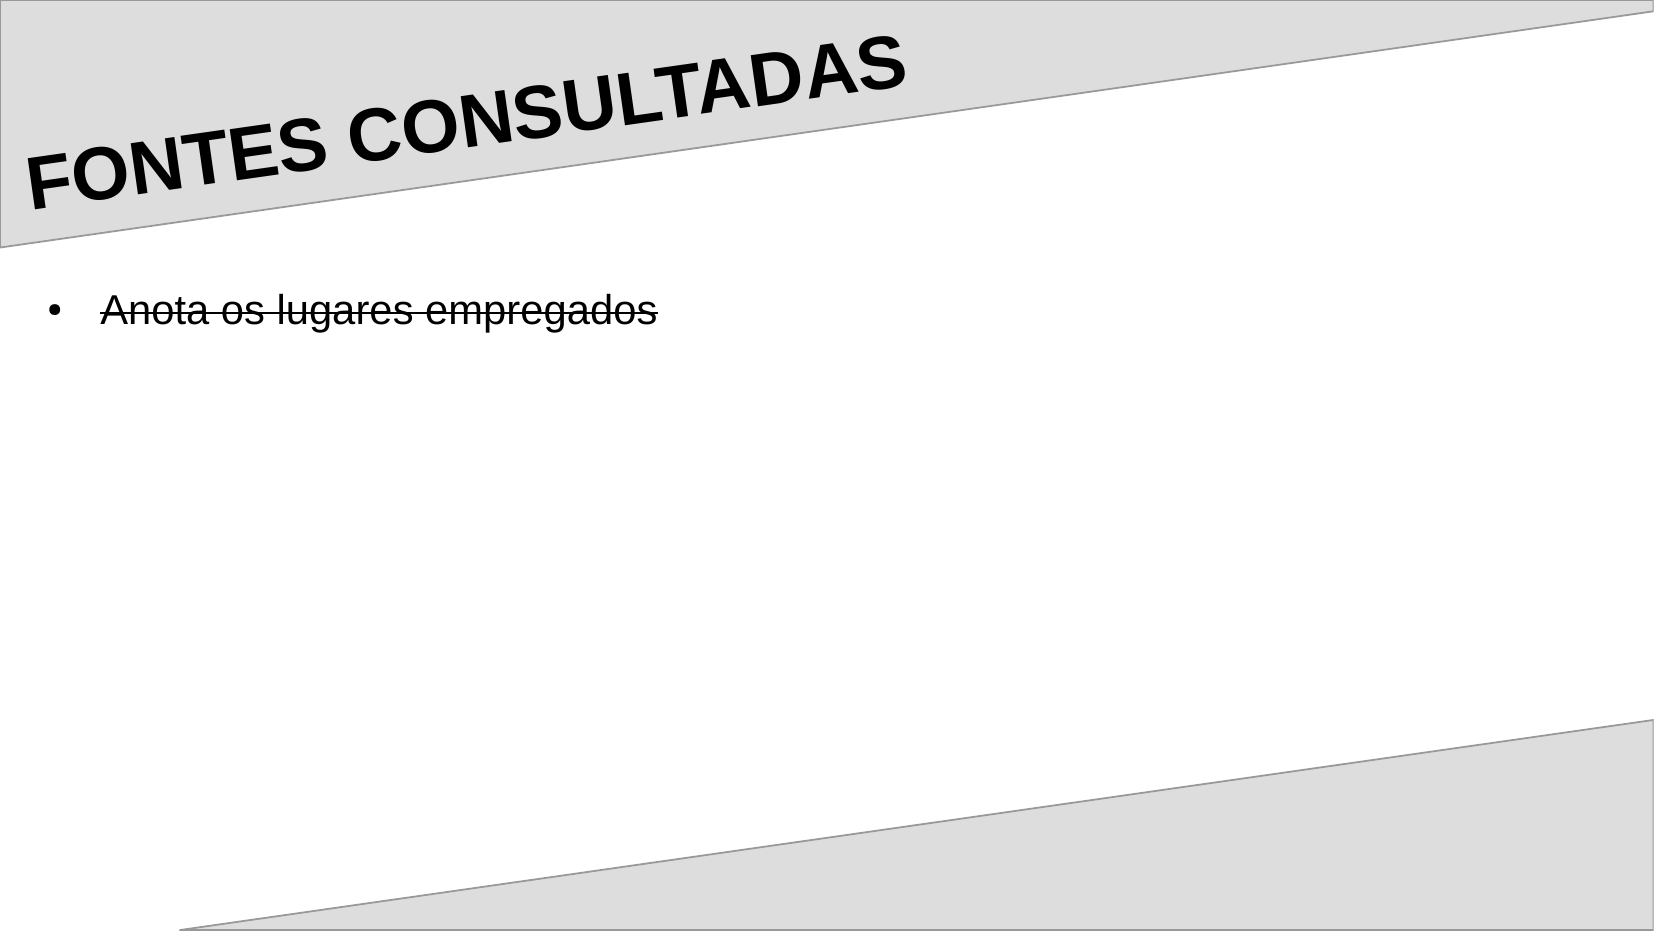

# FONTES CONSULTADAS
Anota os lugares empregados
5